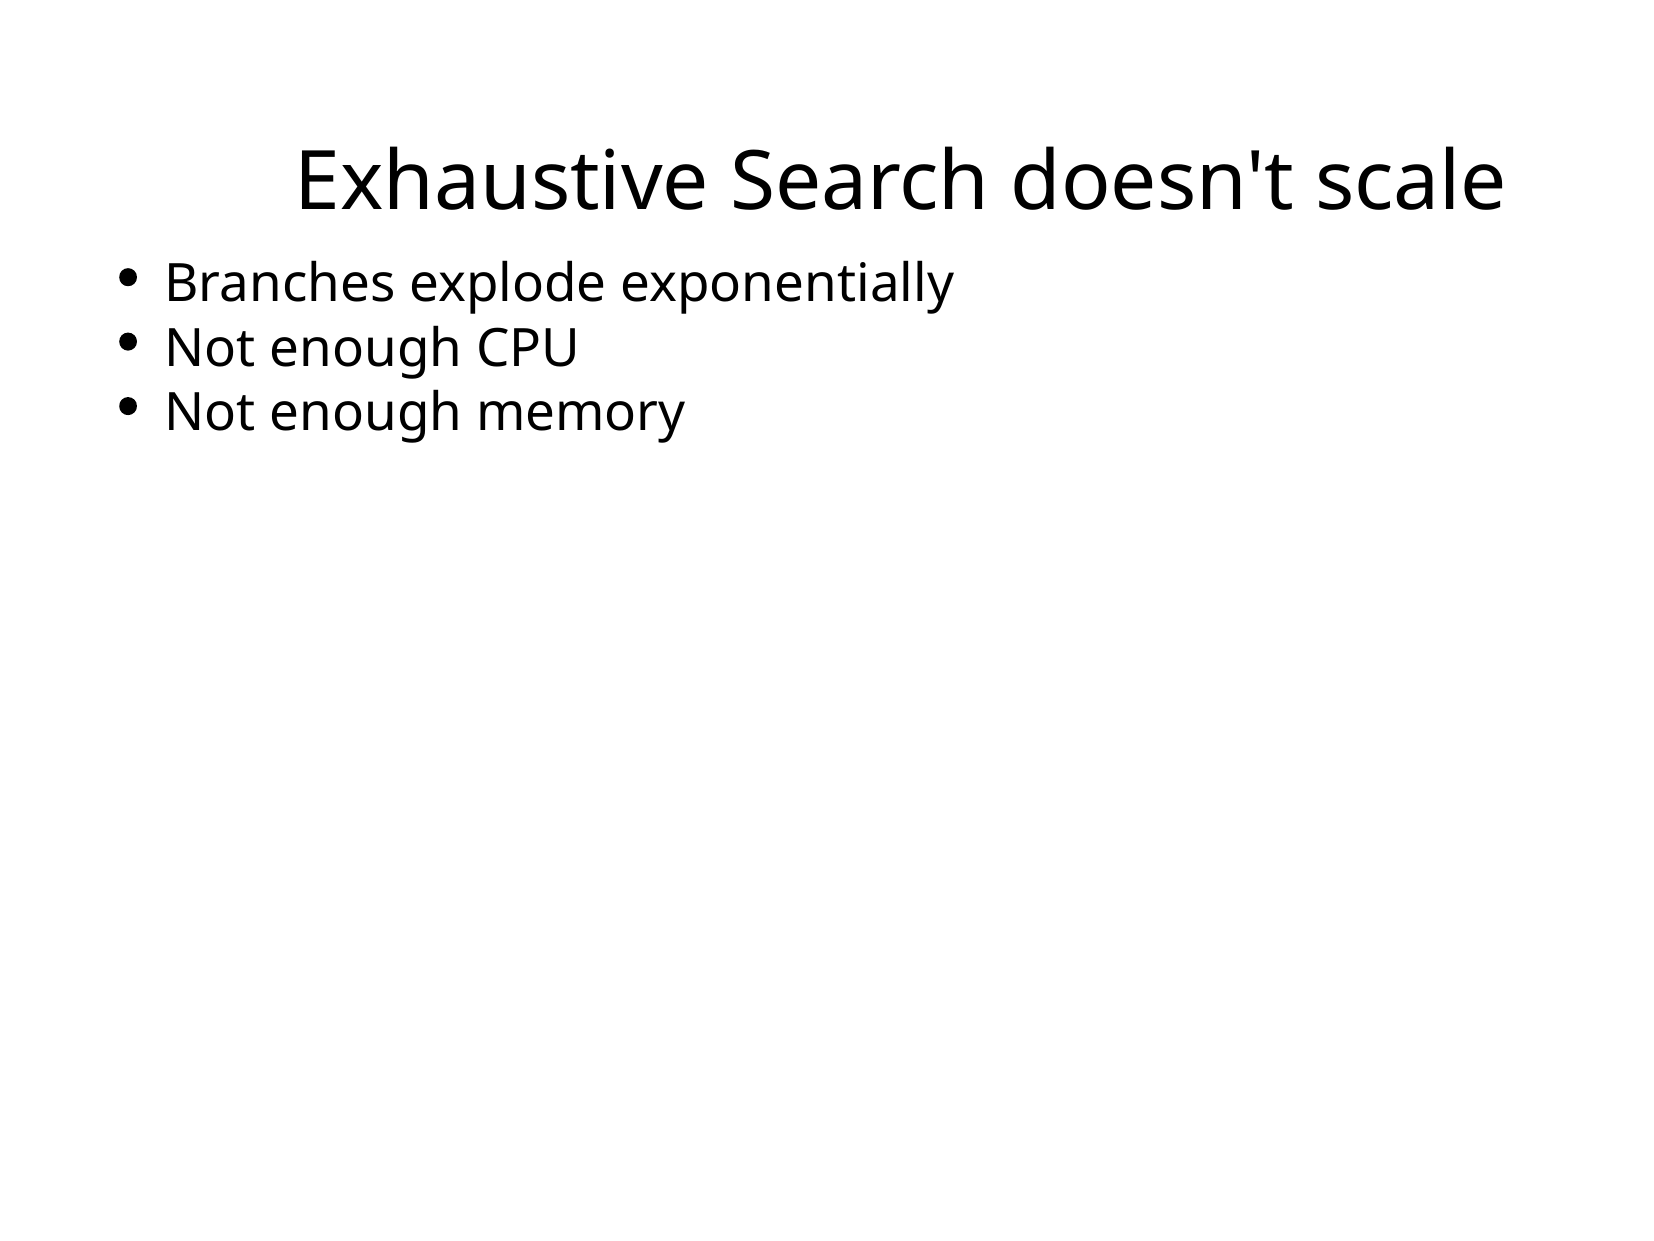

Exhaustive Search doesn't scale
Branches explode exponentially
Not enough CPU
Not enough memory